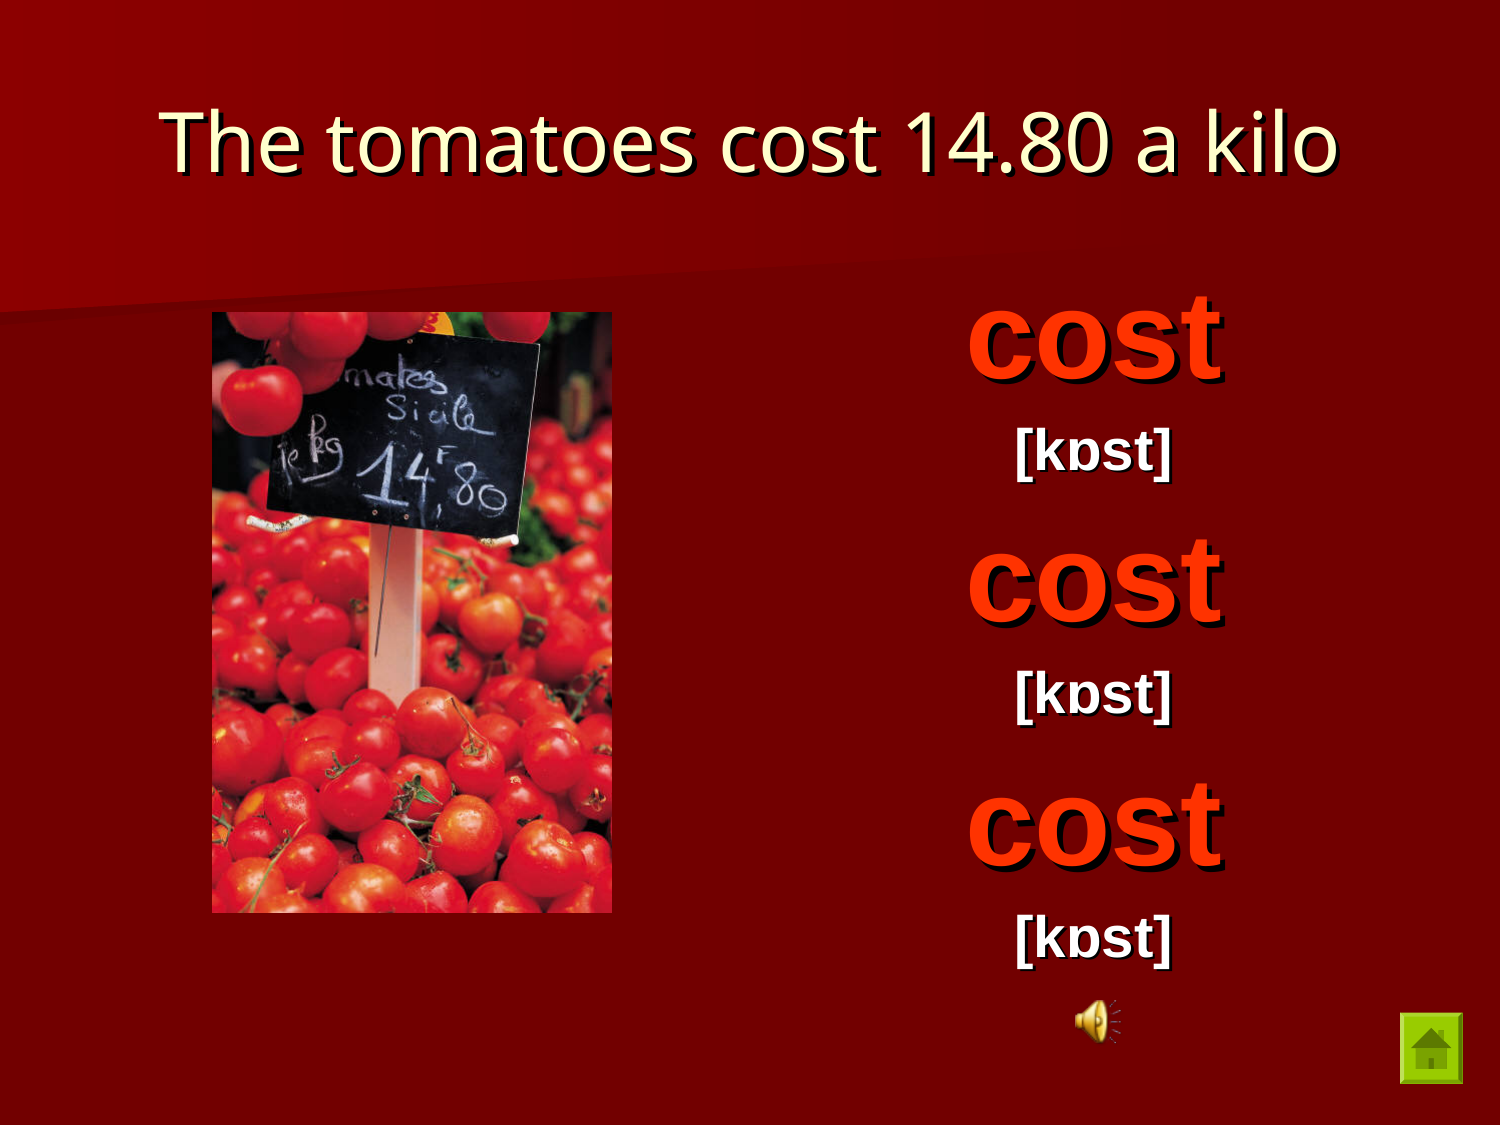

# The tomatoes cost 14.80 a kilo
cost
[kɒst]
cost
[kɒst]
cost
[kɒst]